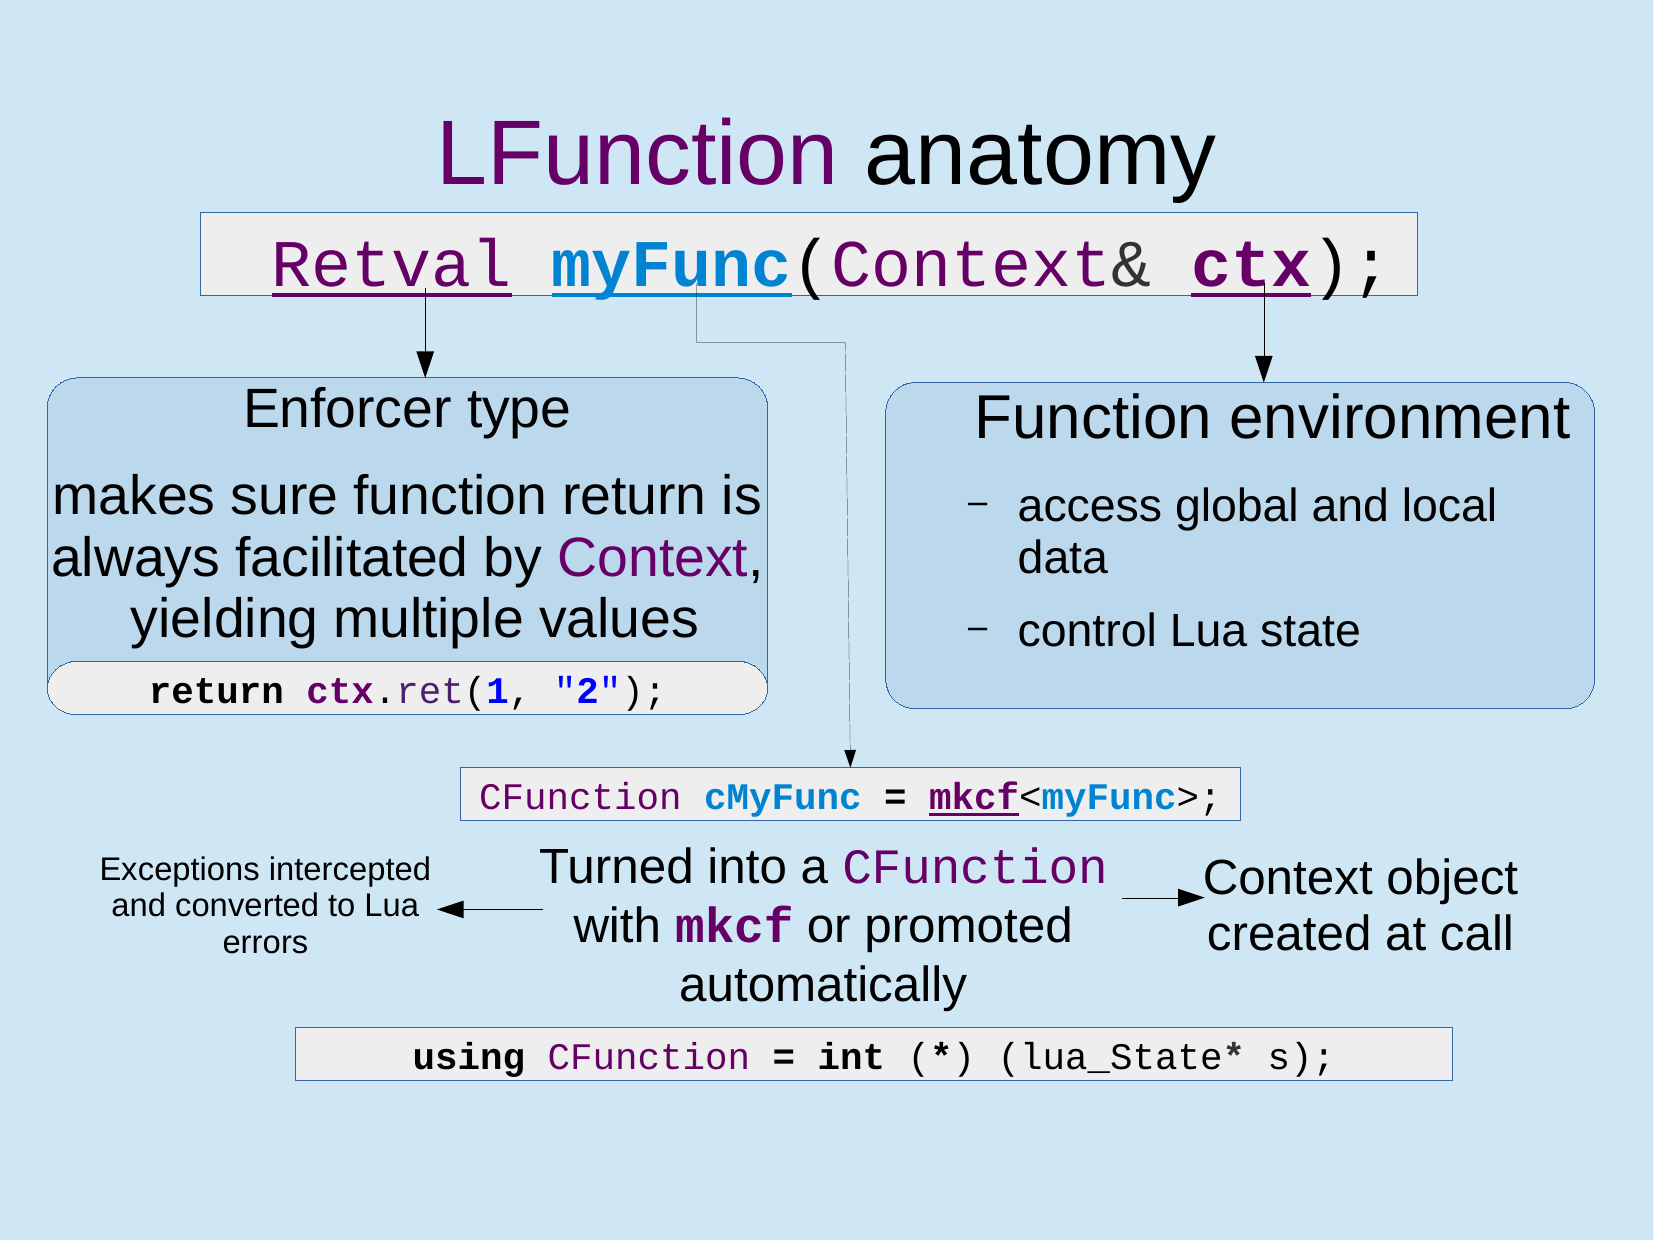

# LFunction anatomy
Retval myFunc(Context& ctx);
Enforcer type
makes sure function return is always facilitated by Context, yielding multiple values
Function environment
access global and local data
control Lua state
return ctx.ret(1, "2");
CFunction cMyFunc = mkcf<myFunc>;
Turned into a CFunction with mkcf or promoted automatically
Exceptions intercepted and converted to Lua errors
Context object created at call
using CFunction = int (*) (lua_State* s);